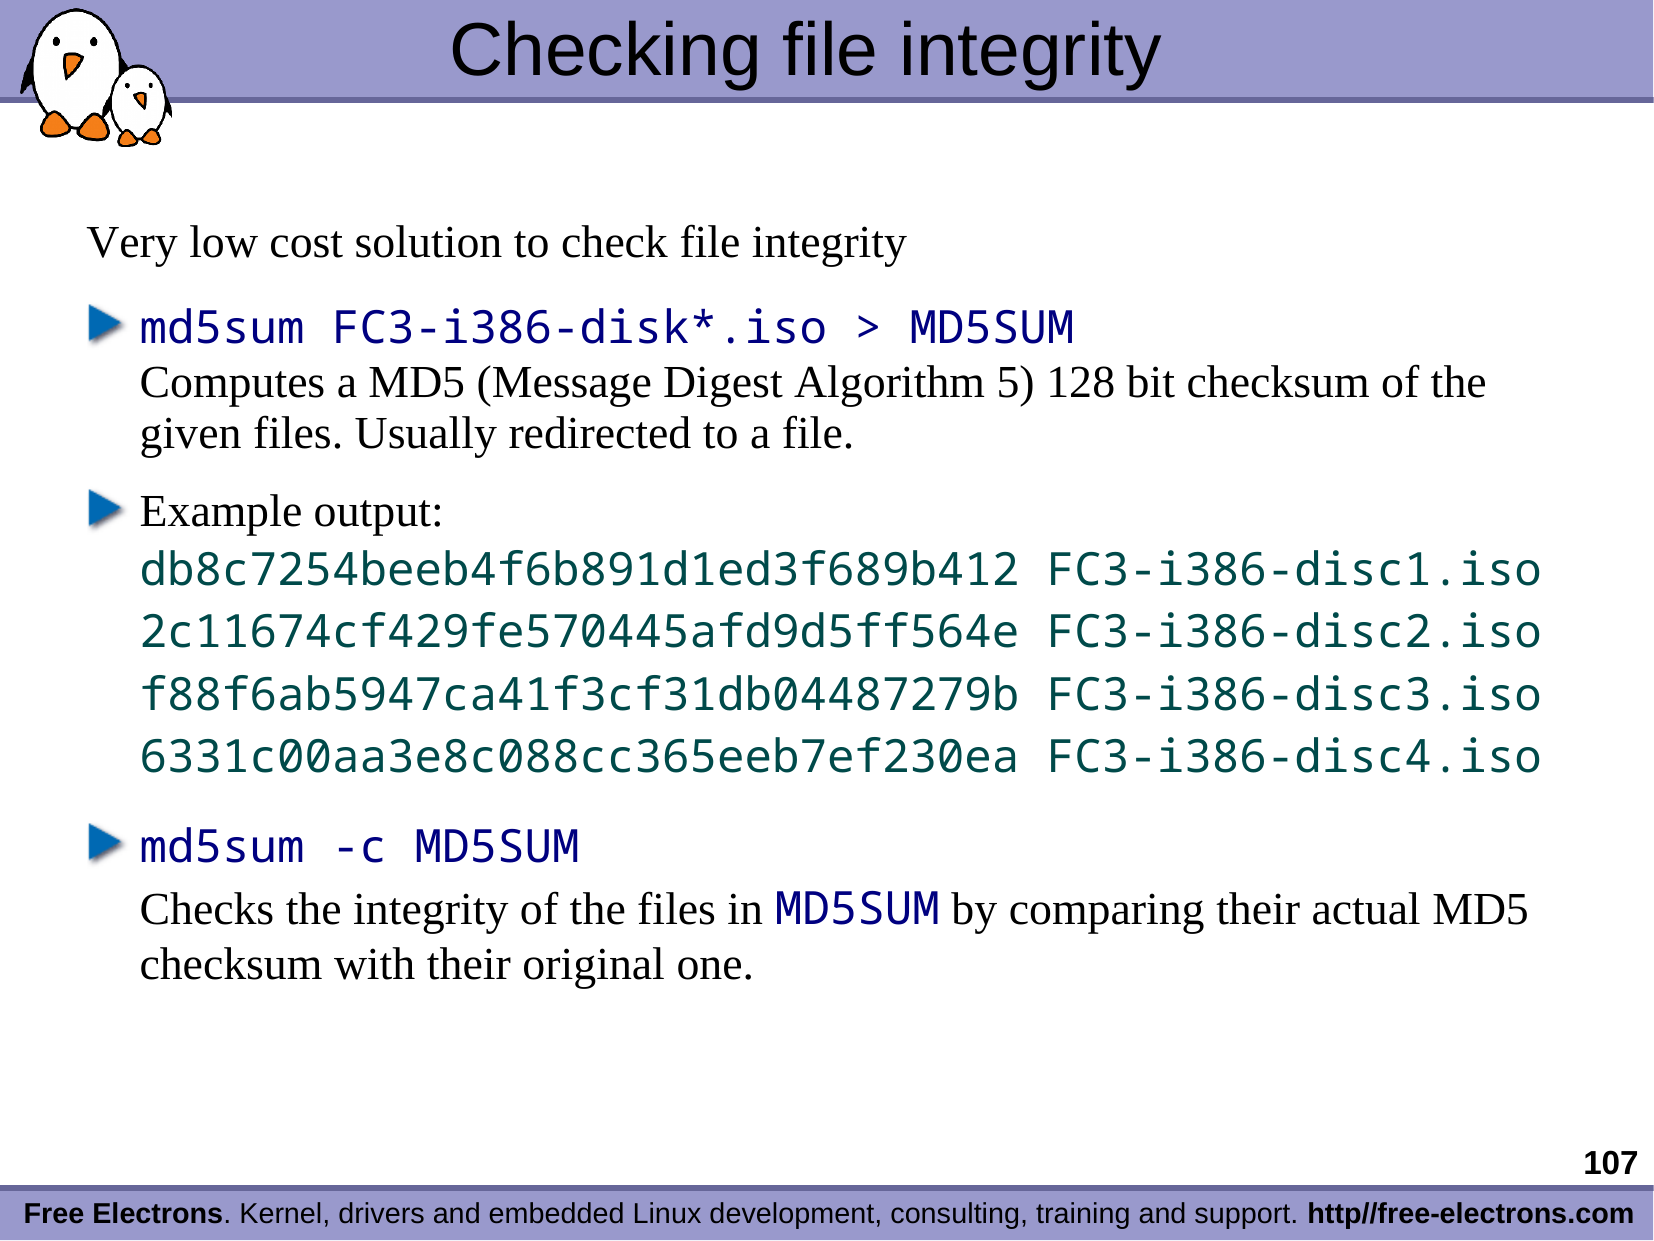

# Checking file integrity
Very low cost solution to check file integrity
md5sum FC3-i386-disk*.iso > MD5SUM
Computes a MD5 (Message Digest Algorithm 5) 128 bit checksum of the given files. Usually redirected to a file.
Example output:
db8c7254beeb4f6b891d1ed3f689b412 FC3-i386-disc1.iso
2c11674cf429fe570445afd9d5ff564e FC3-i386-disc2.iso
f88f6ab5947ca41f3cf31db04487279b FC3-i386-disc3.iso
6331c00aa3e8c088cc365eeb7ef230ea FC3-i386-disc4.iso
md5sum -c MD5SUM
Checks the integrity of the files in MD5SUM by comparing their actual MD5 checksum with their original one.